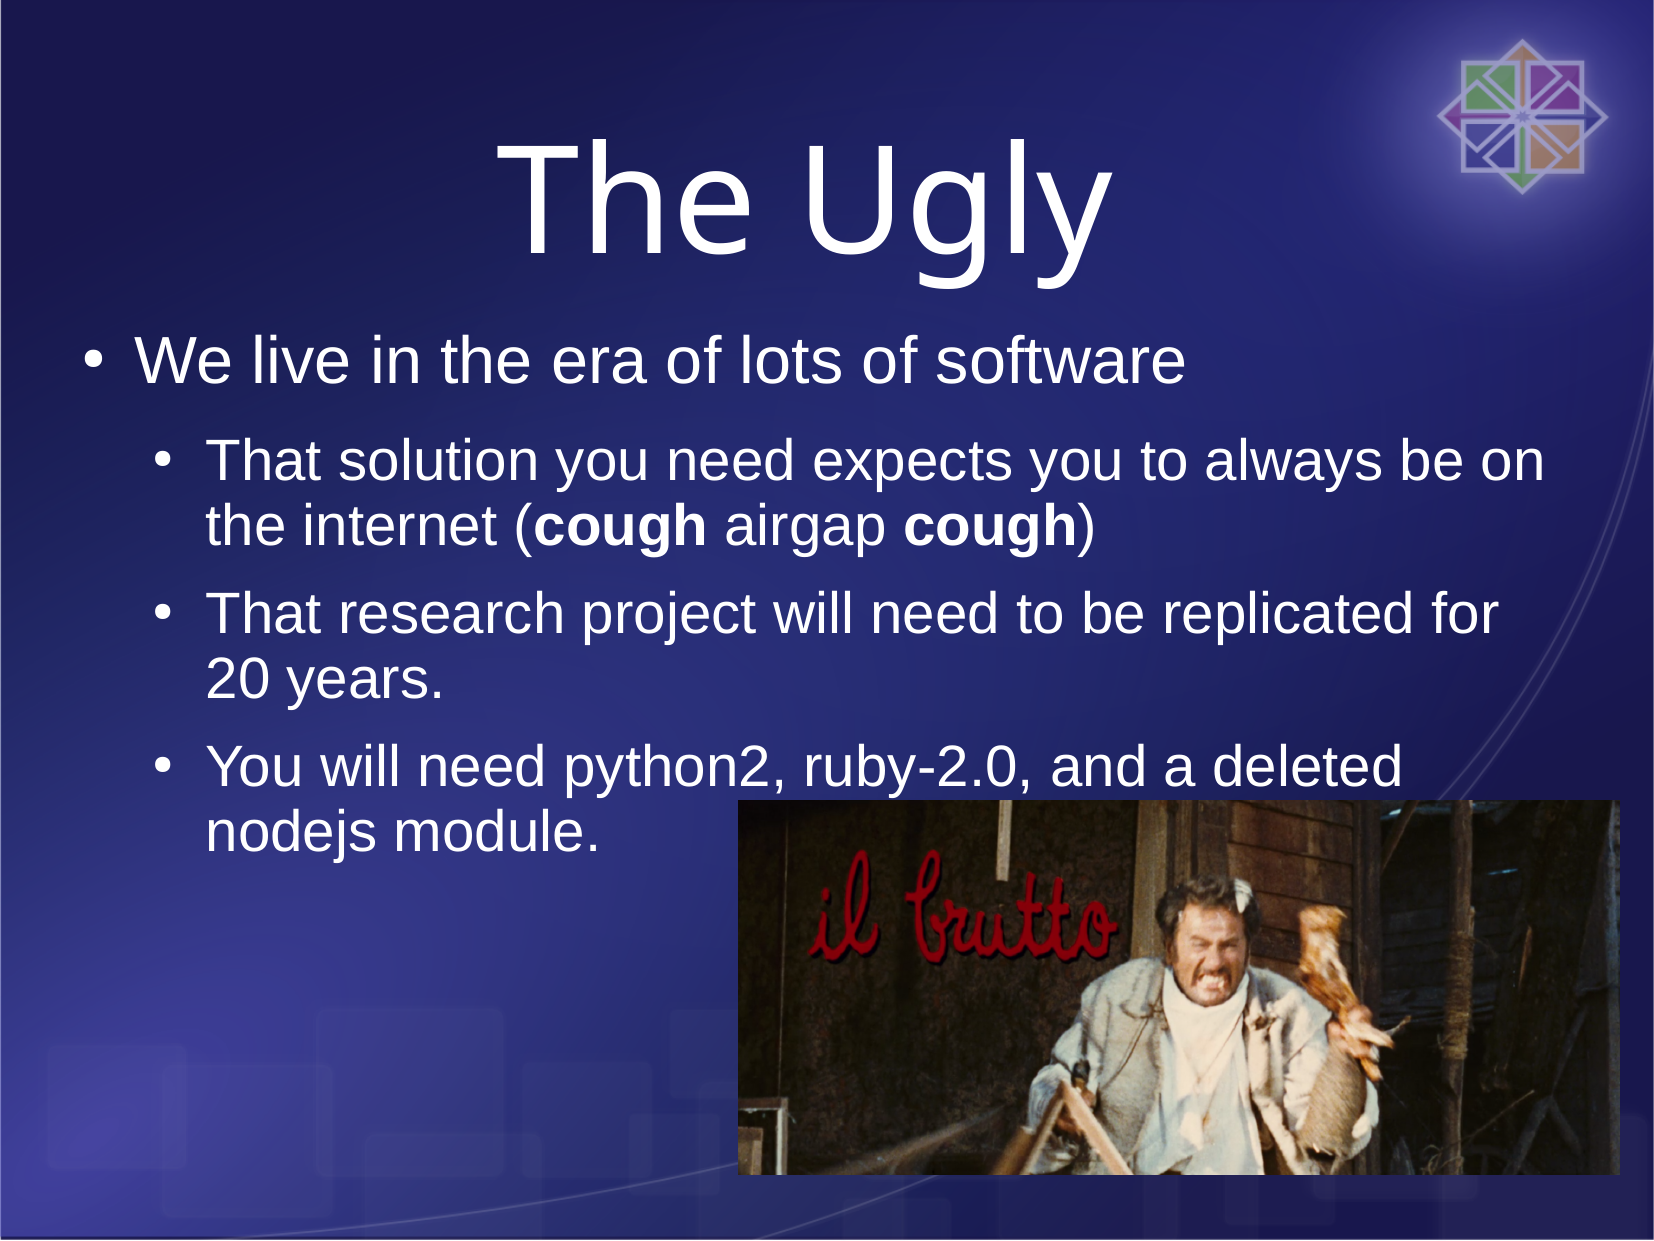

# The Ugly
We live in the era of lots of software
That solution you need expects you to always be on the internet (cough airgap cough)
That research project will need to be replicated for 20 years.
You will need python2, ruby-2.0, and a deleted nodejs module.